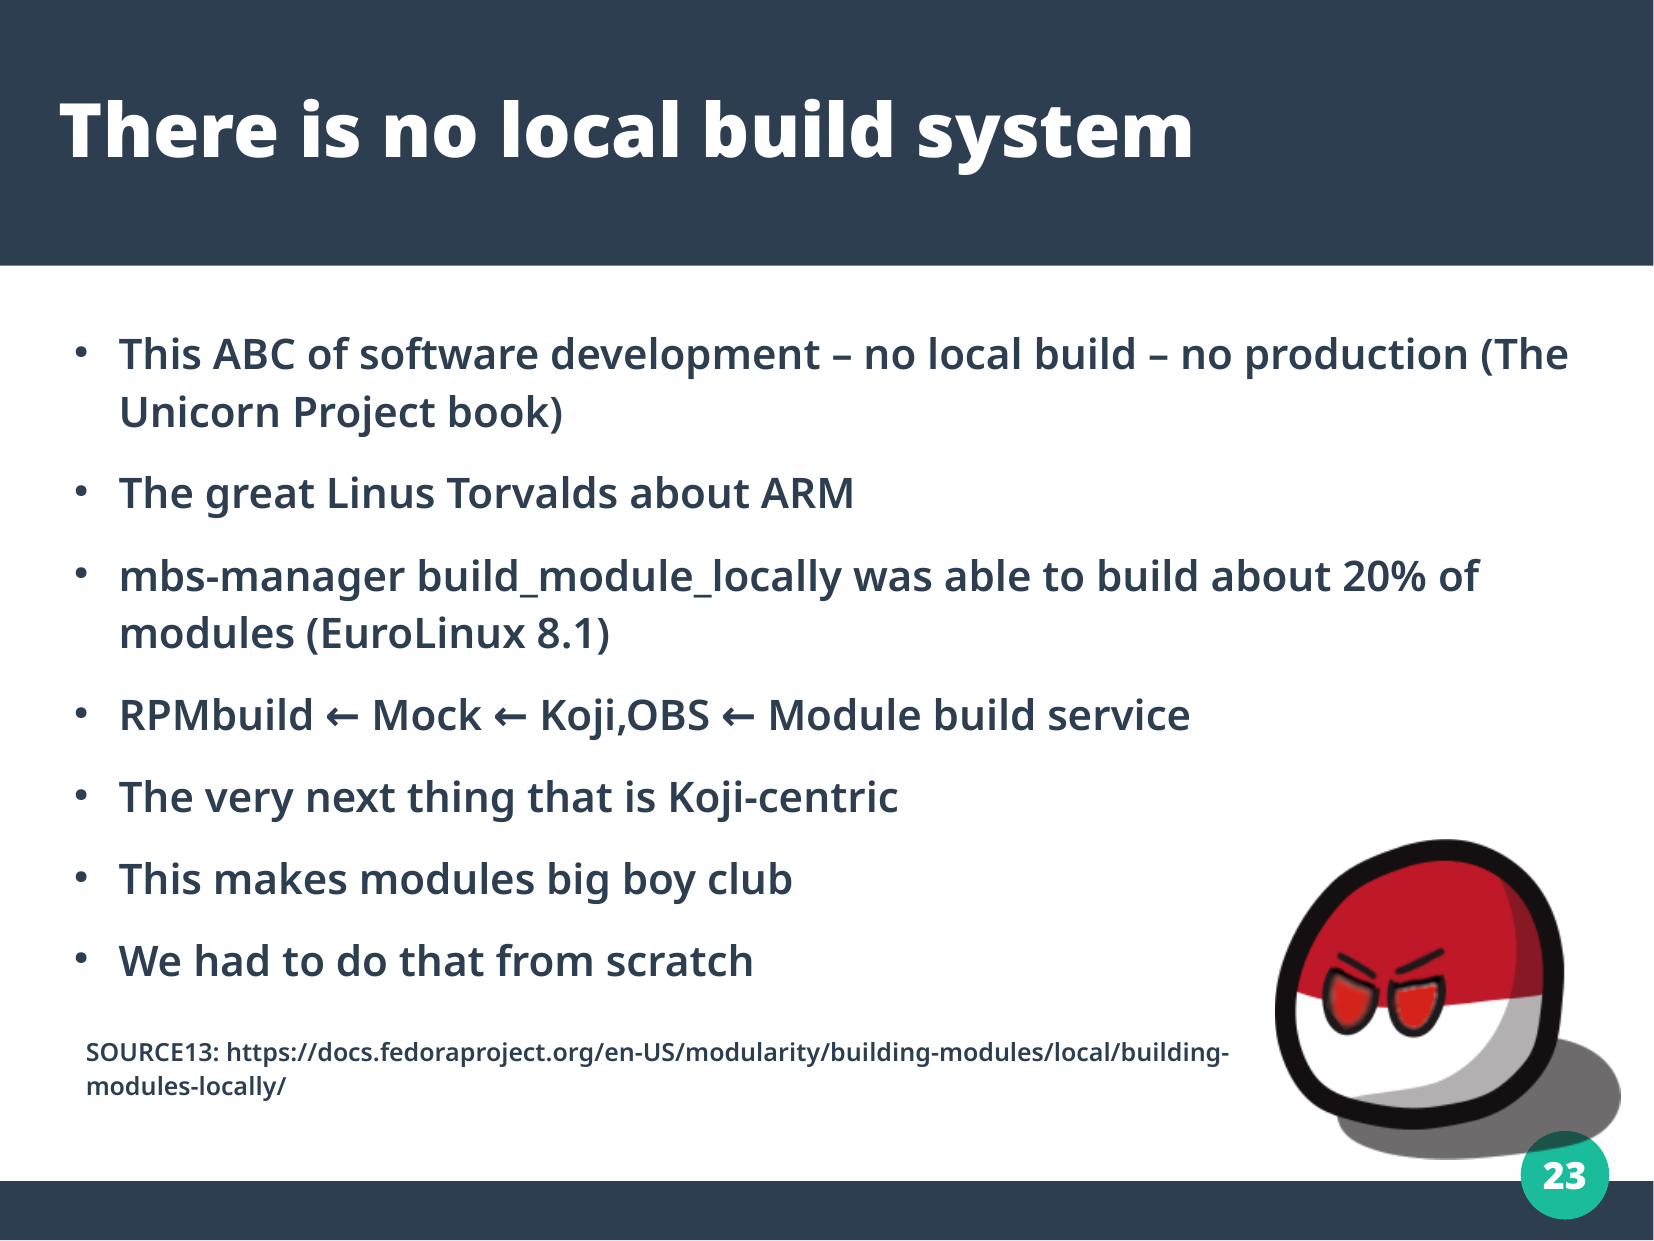

# There is no local build system
This ABC of software development – no local build – no production (The Unicorn Project book)
The great Linus Torvalds about ARM
mbs-manager build_module_locally was able to build about 20% of modules (EuroLinux 8.1)
RPMbuild ← Mock ← Koji,OBS ← Module build service
The very next thing that is Koji-centric
This makes modules big boy club
We had to do that from scratch
SOURCE13: https://docs.fedoraproject.org/en-US/modularity/building-modules/local/building-modules-locally/
23